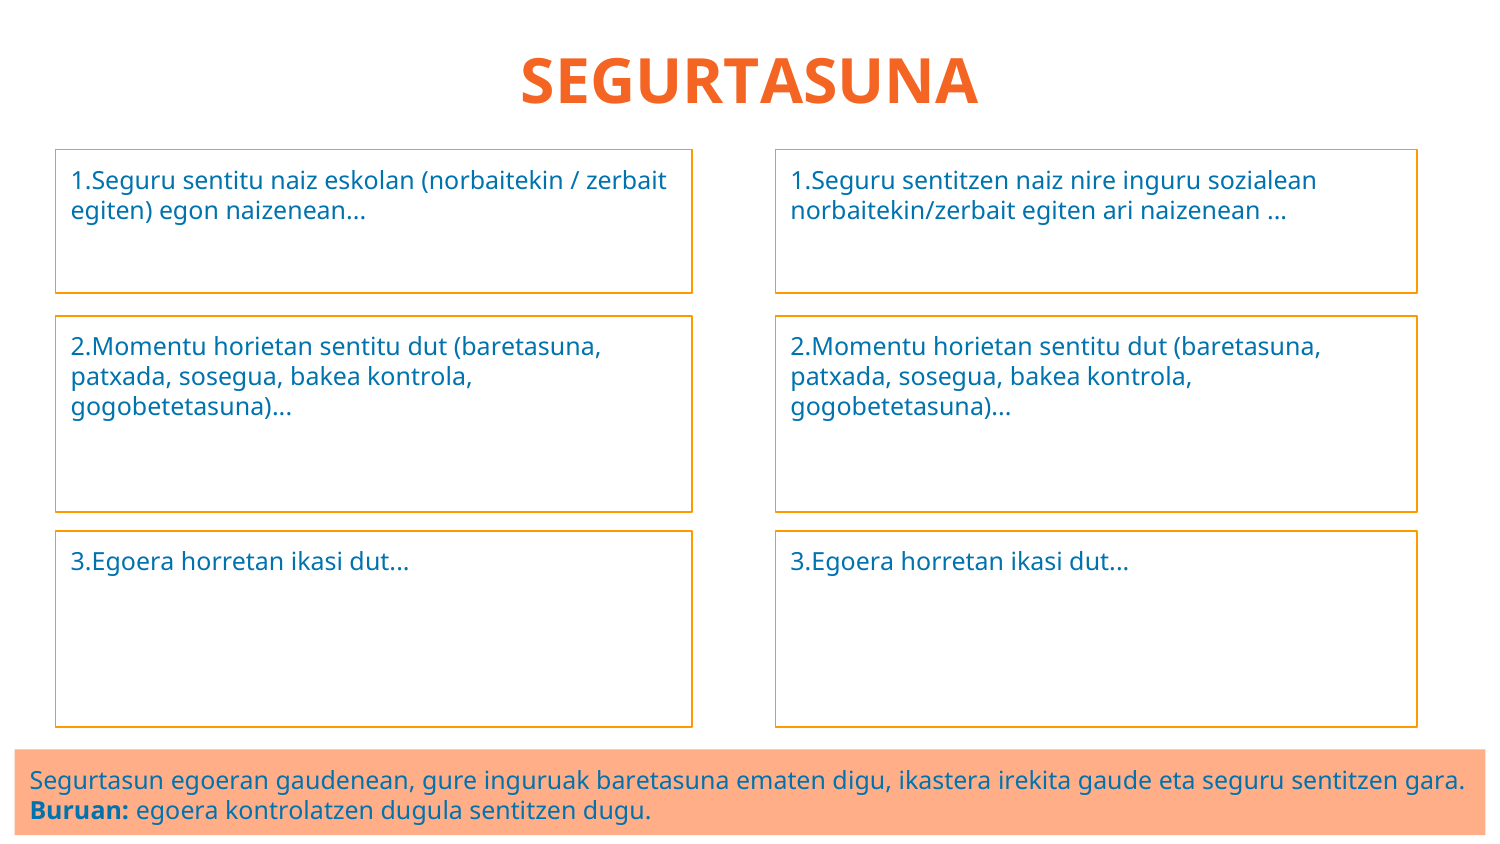

# SEGURTASUNA
1.Seguru sentitu naiz eskolan (norbaitekin / zerbait egiten) egon naizenean...
1.Seguru sentitzen naiz nire inguru sozialean norbaitekin/zerbait egiten ari naizenean ...
2.Momentu horietan sentitu dut (baretasuna, patxada, sosegua, bakea kontrola, gogobetetasuna)...
2.Momentu horietan sentitu dut (baretasuna, patxada, sosegua, bakea kontrola, gogobetetasuna)...
3.Egoera horretan ikasi dut...
3.Egoera horretan ikasi dut...
Segurtasun egoeran gaudenean, gure inguruak baretasuna ematen digu, ikastera irekita gaude eta seguru sentitzen gara.
Buruan: egoera kontrolatzen dugula sentitzen dugu.